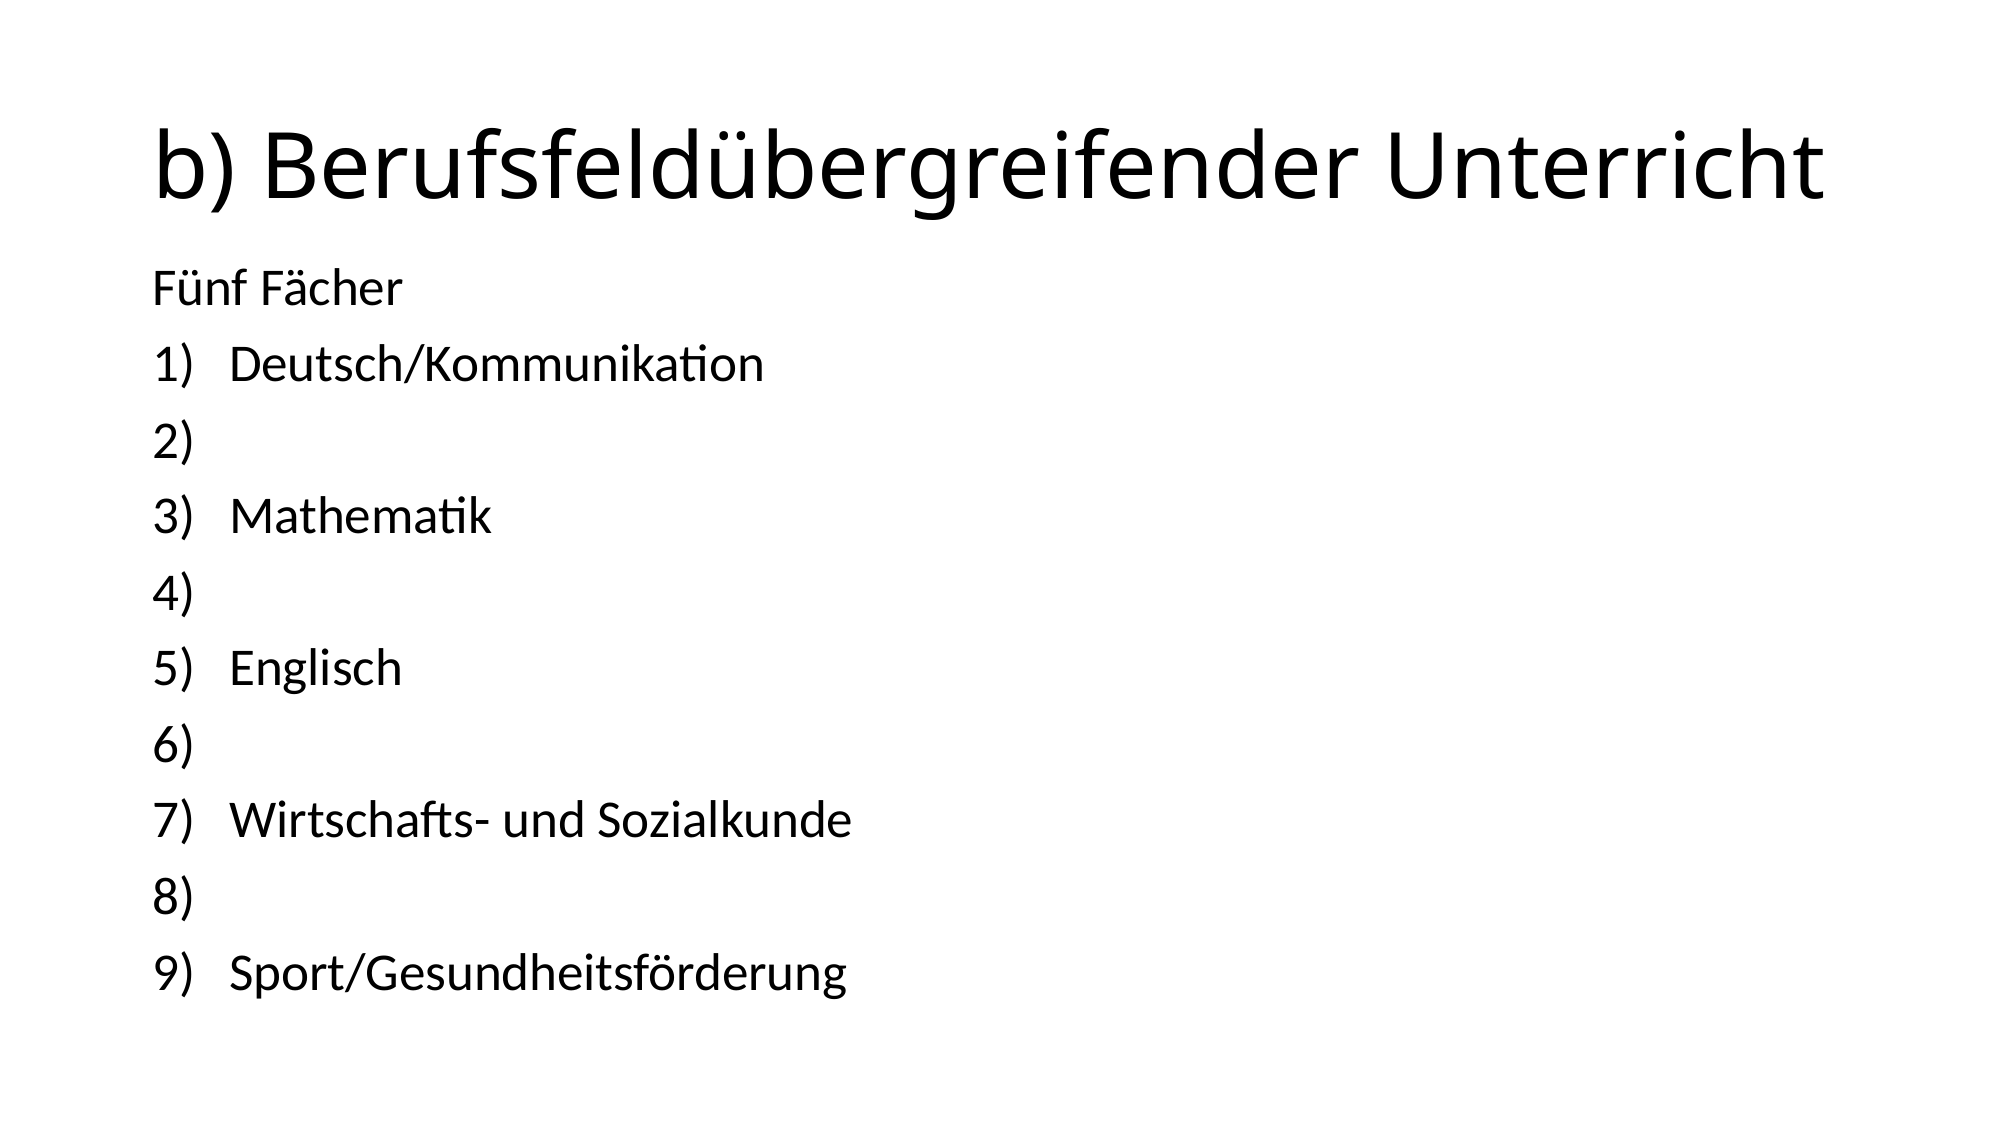

# b) Berufsfeldübergreifender Unterricht
Fünf Fächer
Deutsch/Kommunikation
Mathematik
Englisch
Wirtschafts- und Sozialkunde
Sport/Gesundheitsförderung